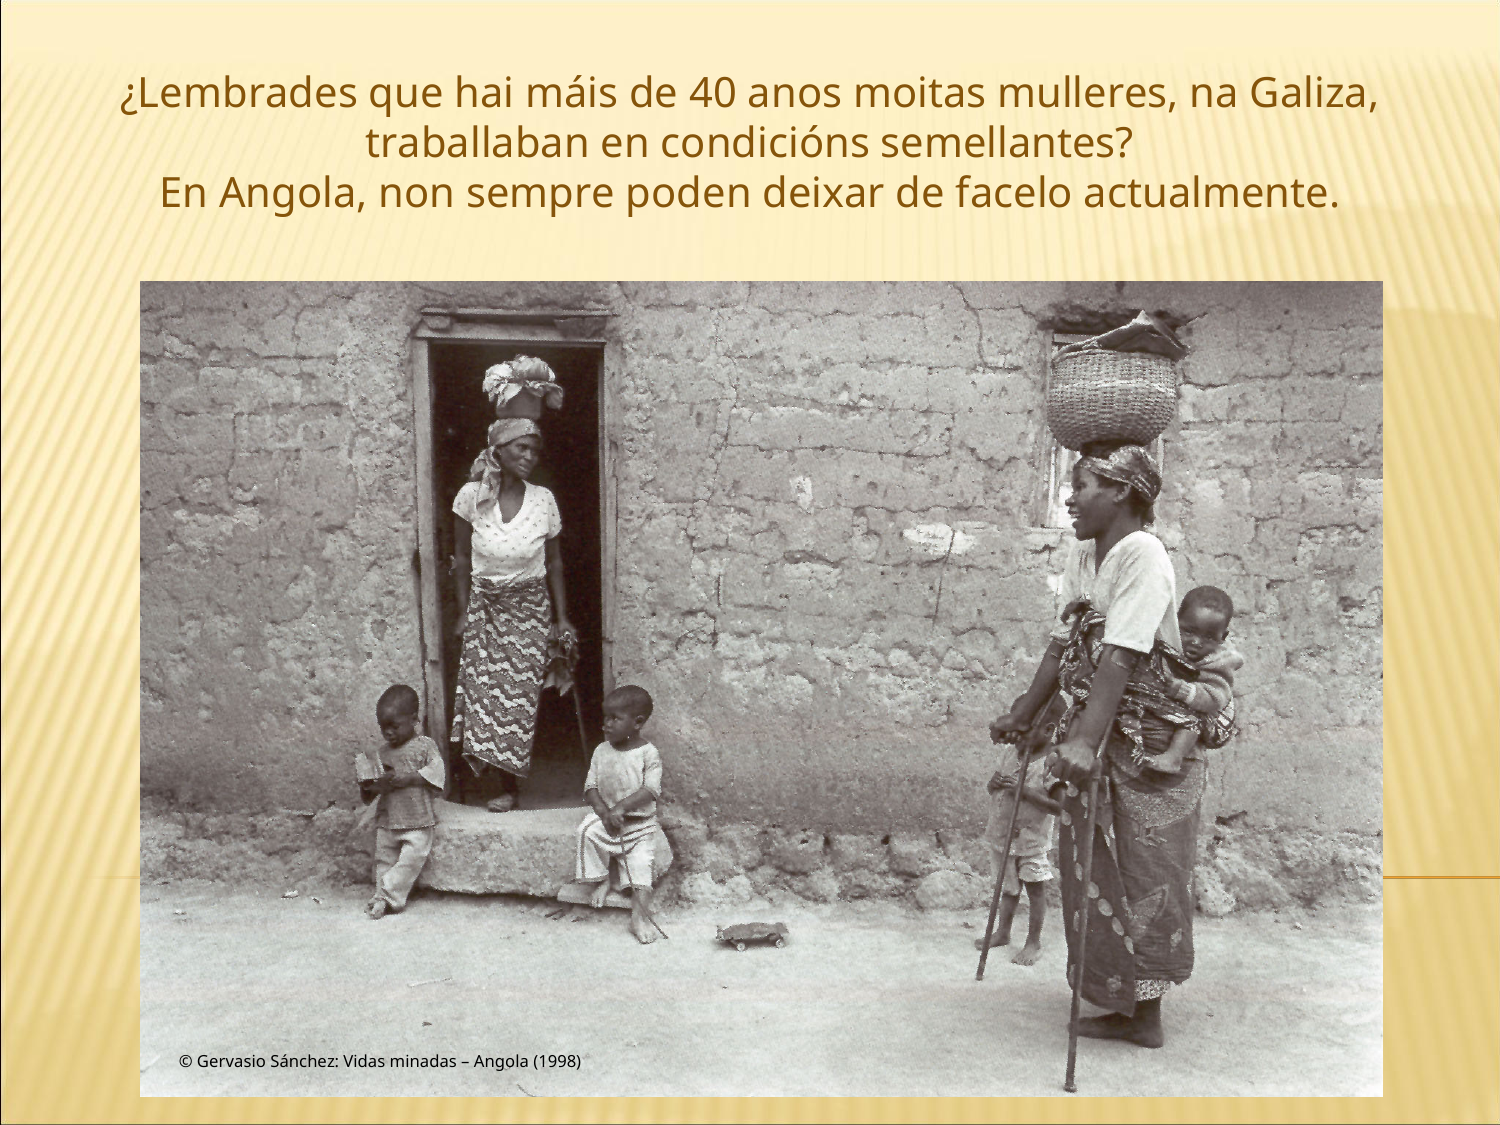

¿Lembrades que hai máis de 40 anos moitas mulleres, na Galiza, traballaban en condicións semellantes?
En Angola, non sempre poden deixar de facelo actualmente.
© Gervasio Sánchez: Vidas minadas – Angola (1998)